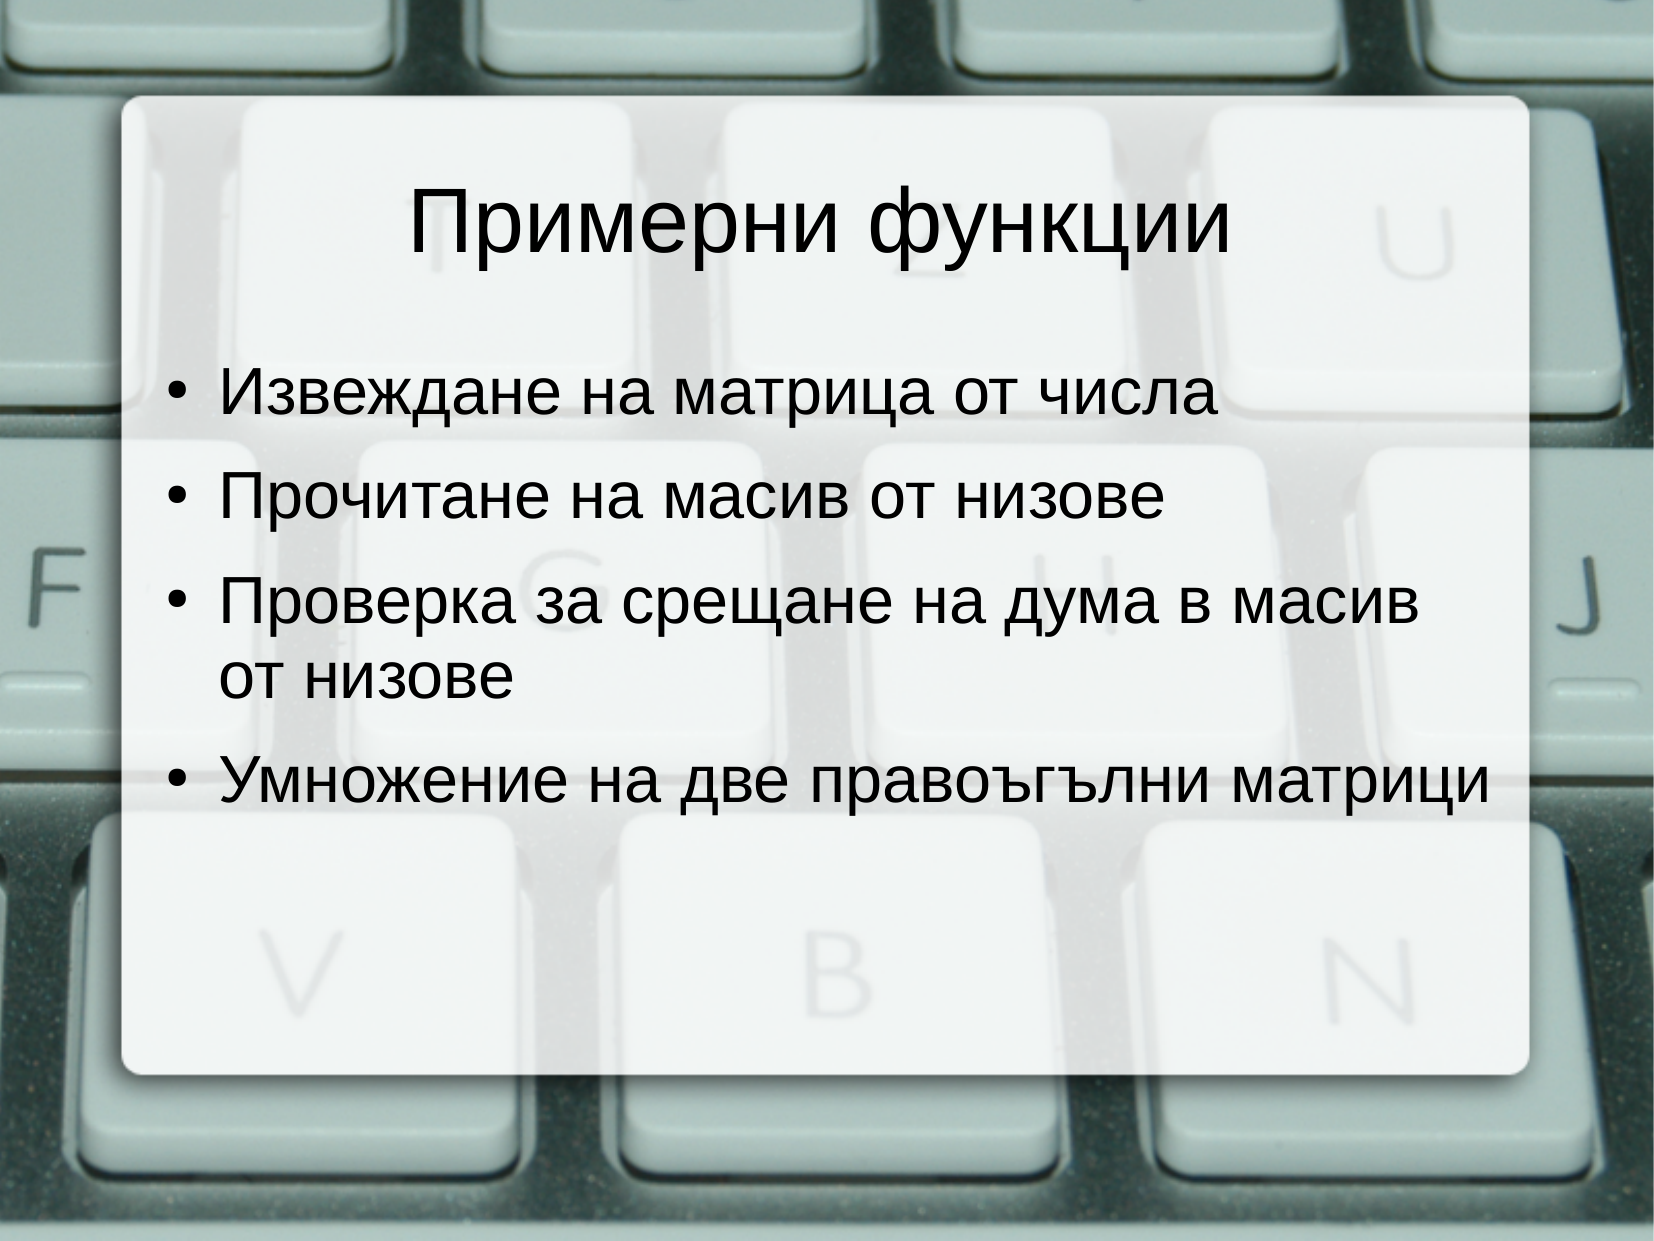

# Примерни функции
Извеждане на матрица от числа
Прочитане на масив от низове
Проверка за срещане на дума в масив от низове
Умножение на две правоъгълни матрици